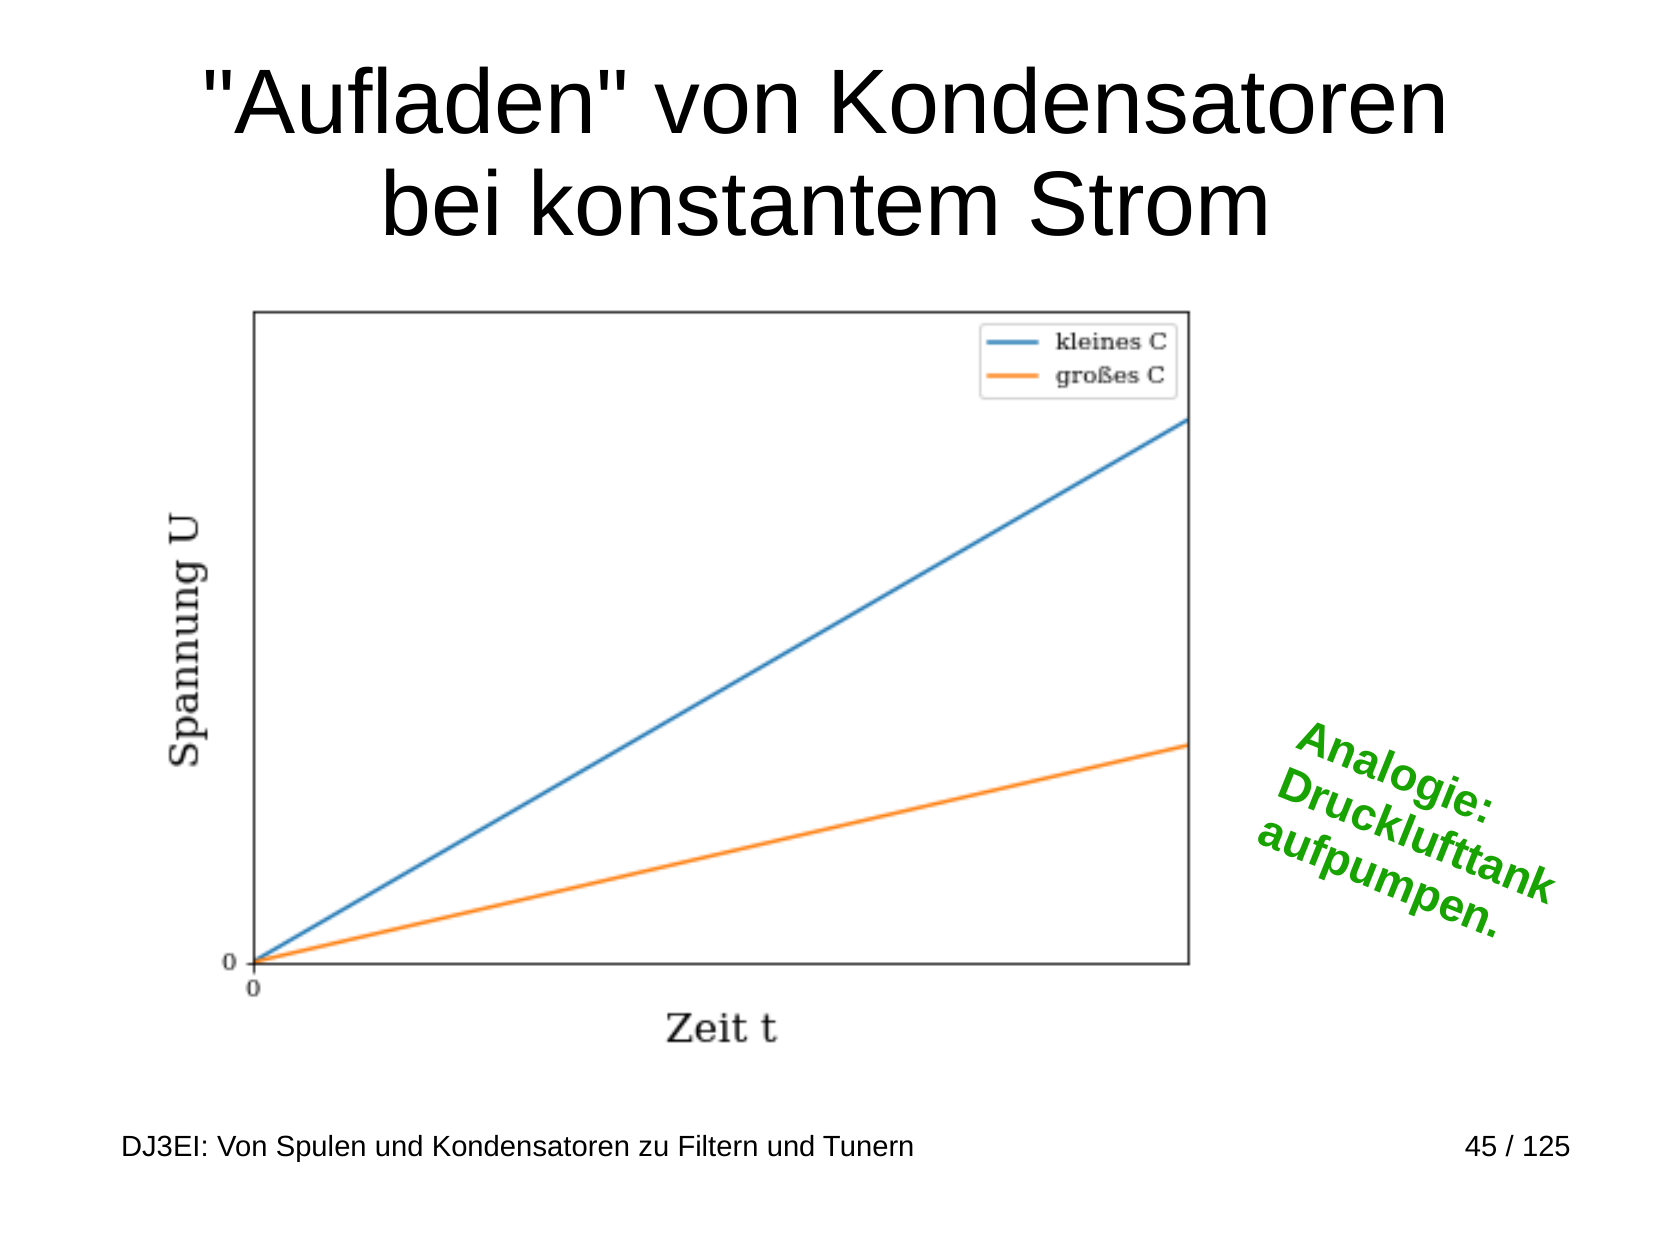

# "Aufladen" von Kondensatoren bei konstantem Strom
Analogie:
Drucklufttank
aufpumpen.